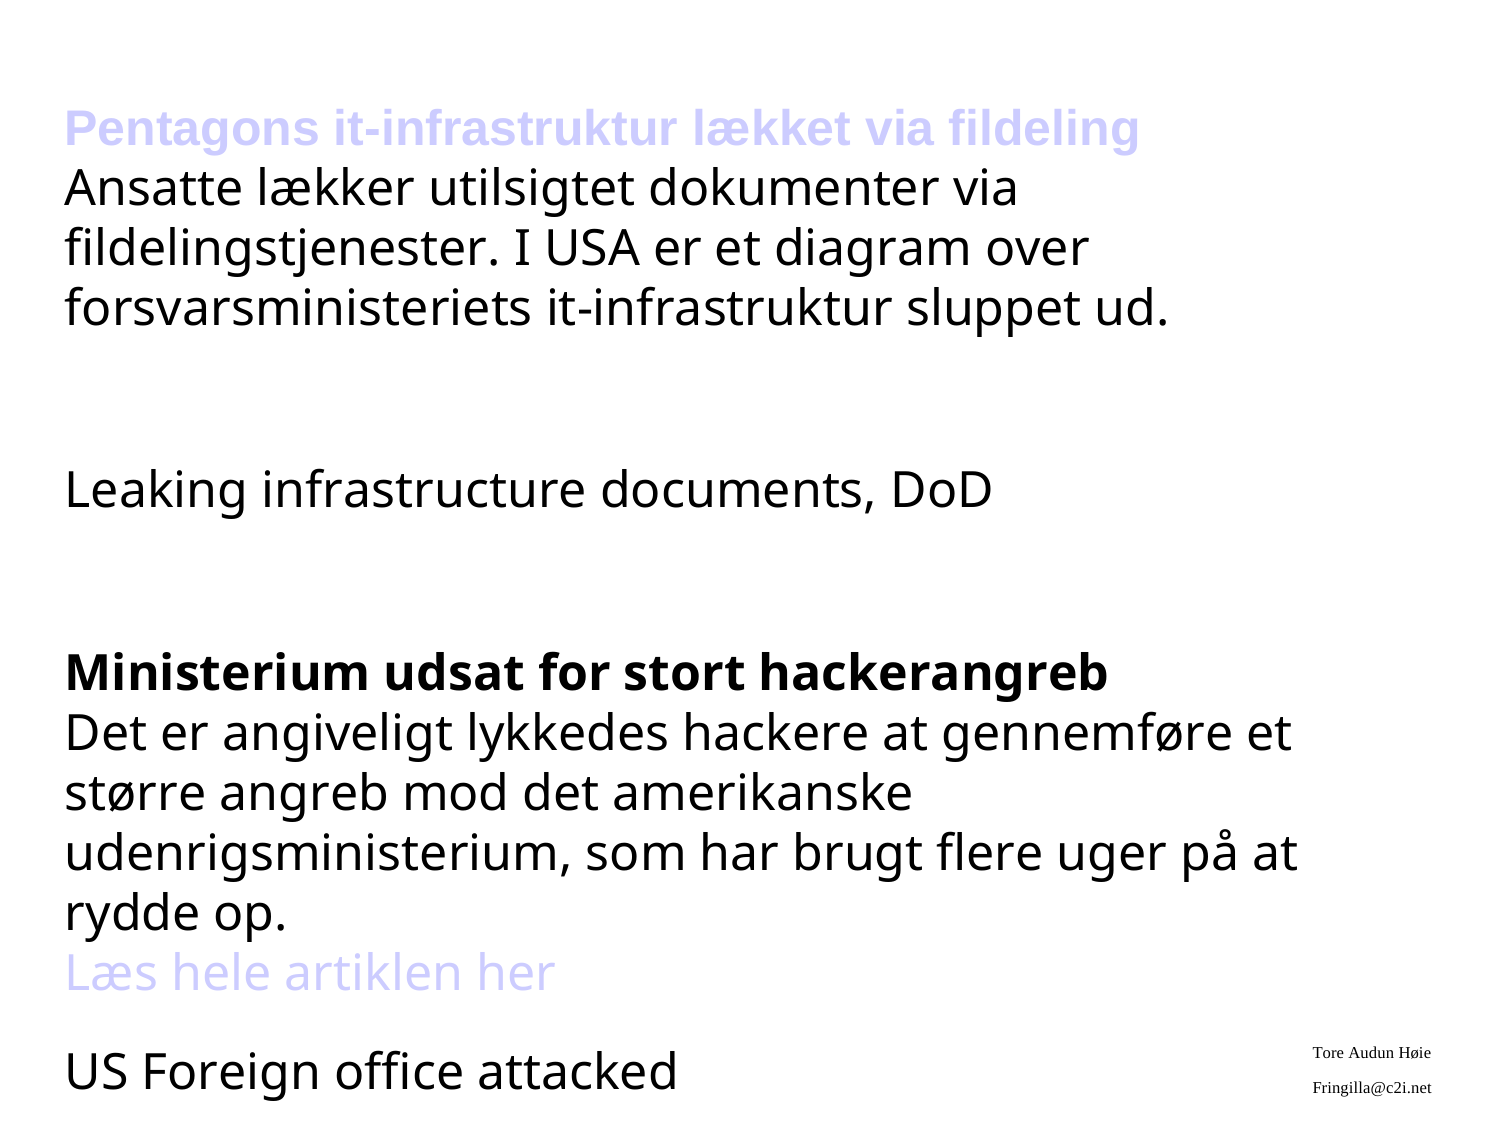

Pentagons it-infrastruktur lækket via fildeling
Ansatte lækker utilsigtet dokumenter via fildelingstjenester. I USA er et diagram over forsvarsministeriets it-infrastruktur sluppet ud.
Leaking infrastructure documents, DoD
Ministerium udsat for stort hackerangreb
Det er angiveligt lykkedes hackere at gennemføre et større angreb mod det amerikanske udenrigsministerium, som har brugt flere uger på at rydde op.
Læs hele artiklen her
US Foreign office attacked
Tore Audun Høie
Fringilla@c2i.net